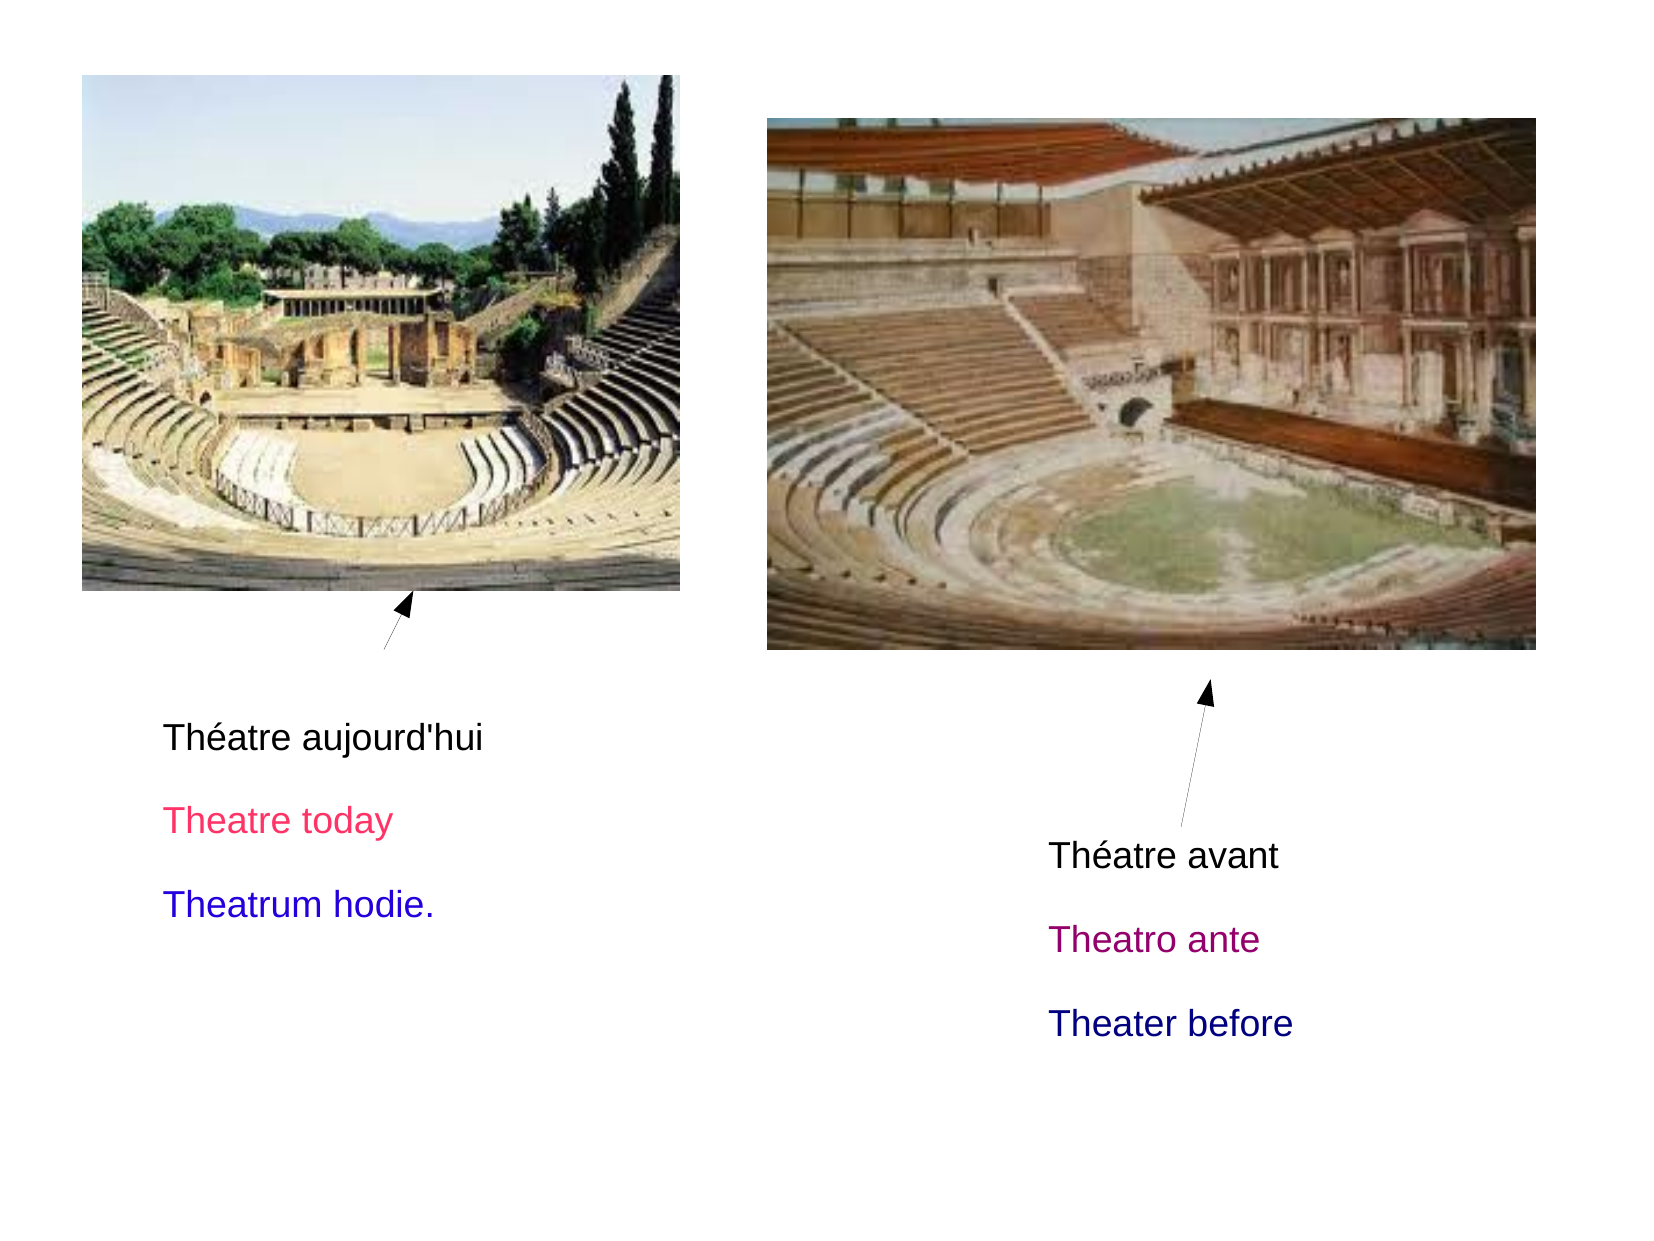

Théatre aujourd'hui
Theatre today
Theatrum hodie.
Théatre avant
Theatro ante
Theater before